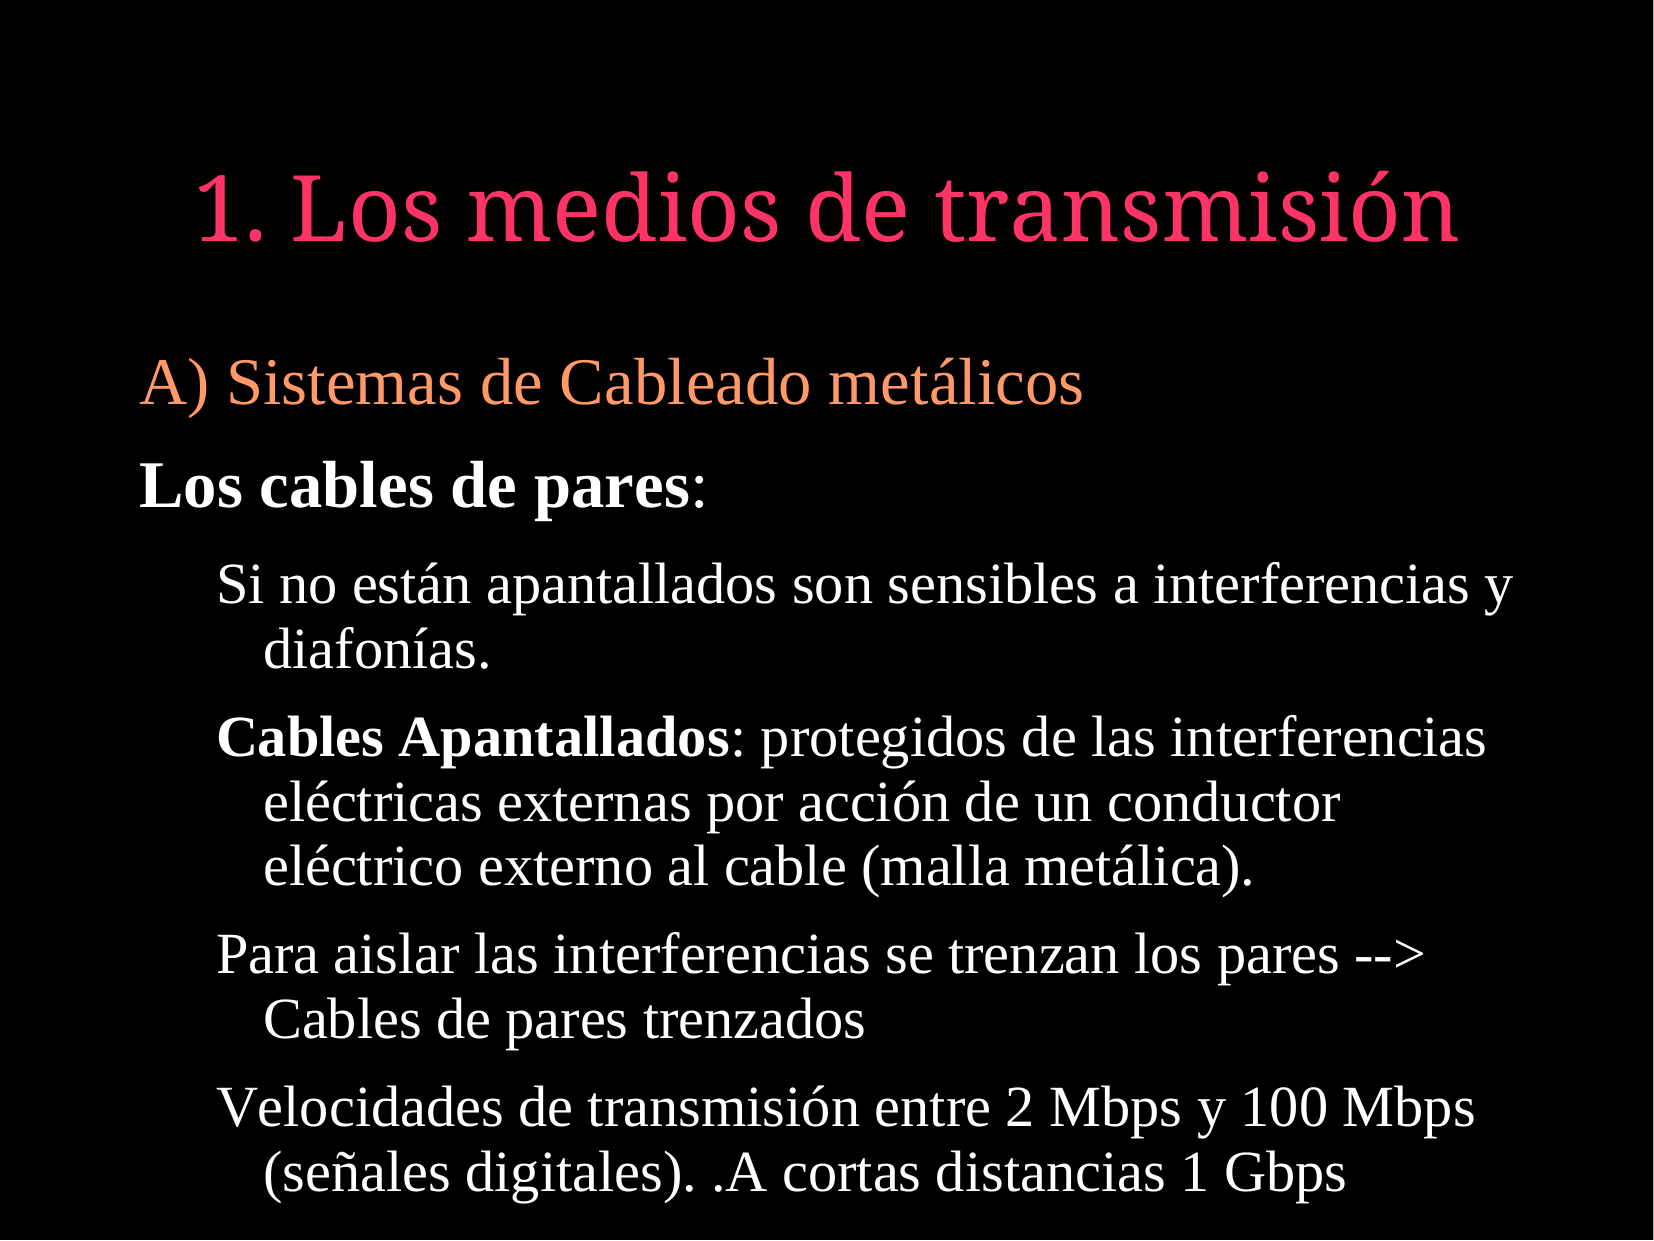

# 1. Los medios de transmisión
A) Sistemas de Cableado metálicos
Los cables de pares:
Si no están apantallados son sensibles a interferencias y diafonías.
Cables Apantallados: protegidos de las interferencias eléctricas externas por acción de un conductor eléctrico externo al cable (malla metálica).
Para aislar las interferencias se trenzan los pares --> Cables de pares trenzados
Velocidades de transmisión entre 2 Mbps y 100 Mbps (señales digitales). .A cortas distancias 1 Gbps